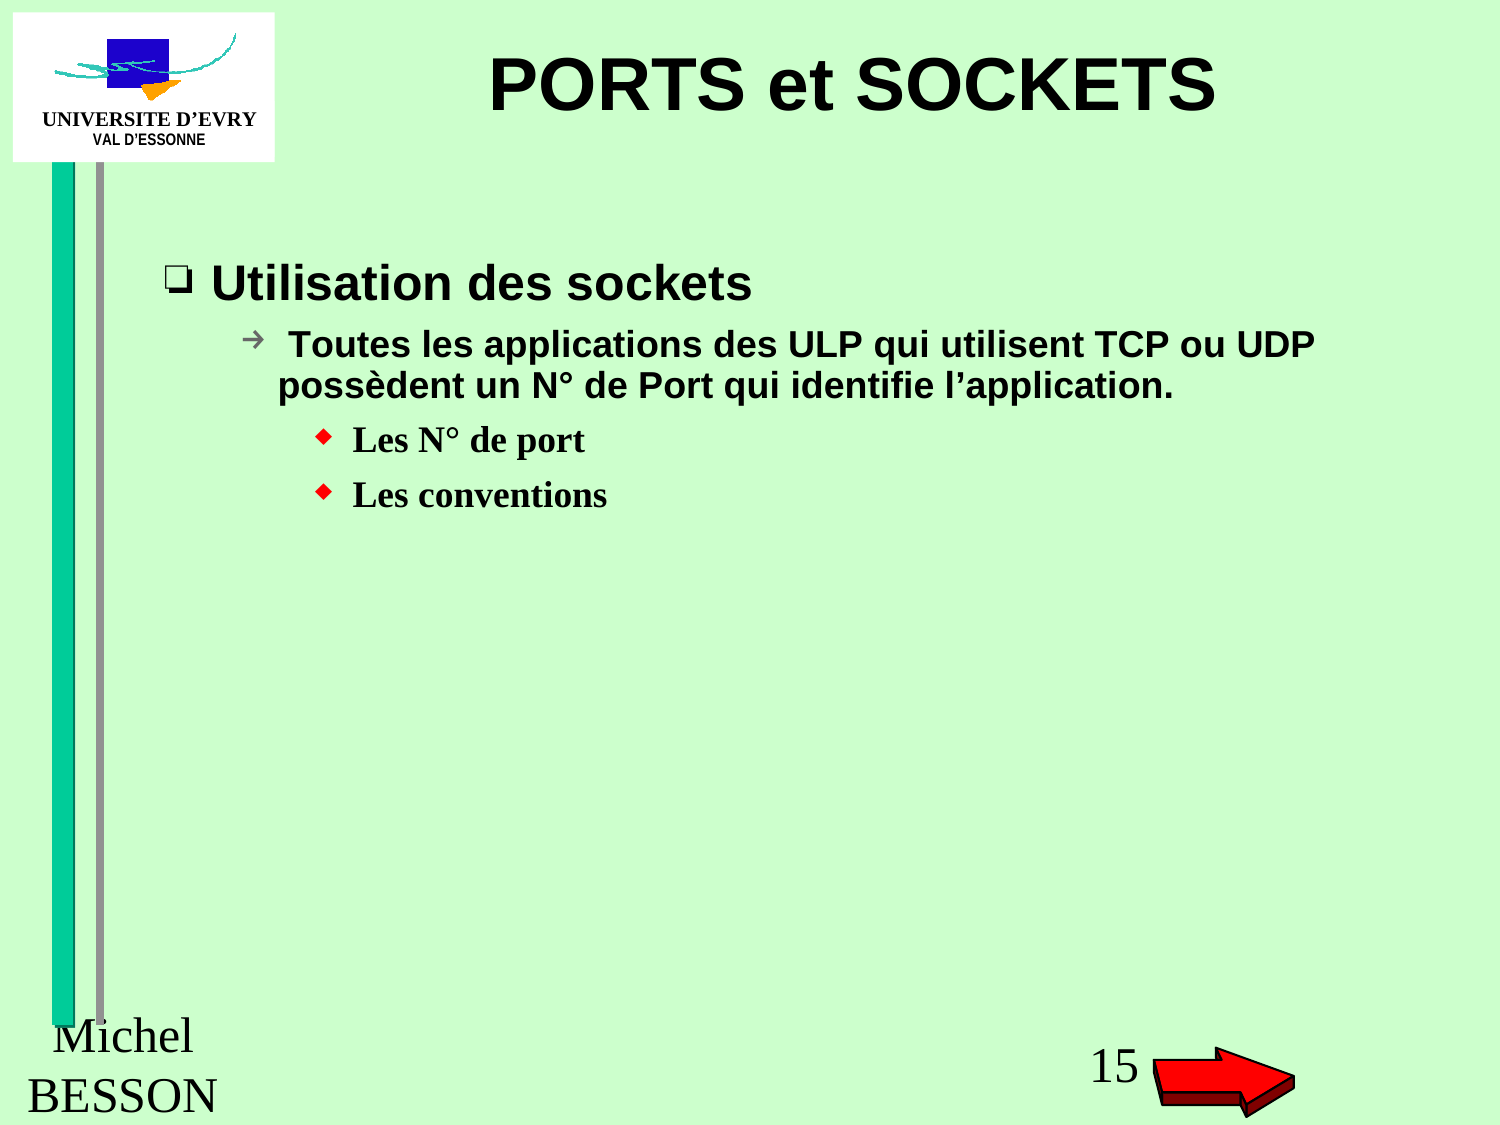

# PORTS et SOCKETS
Utilisation des sockets
 Toutes les applications des ULP qui utilisent TCP ou UDP possèdent un N° de Port qui identifie l’application.
Les N° de port
Les conventions
15